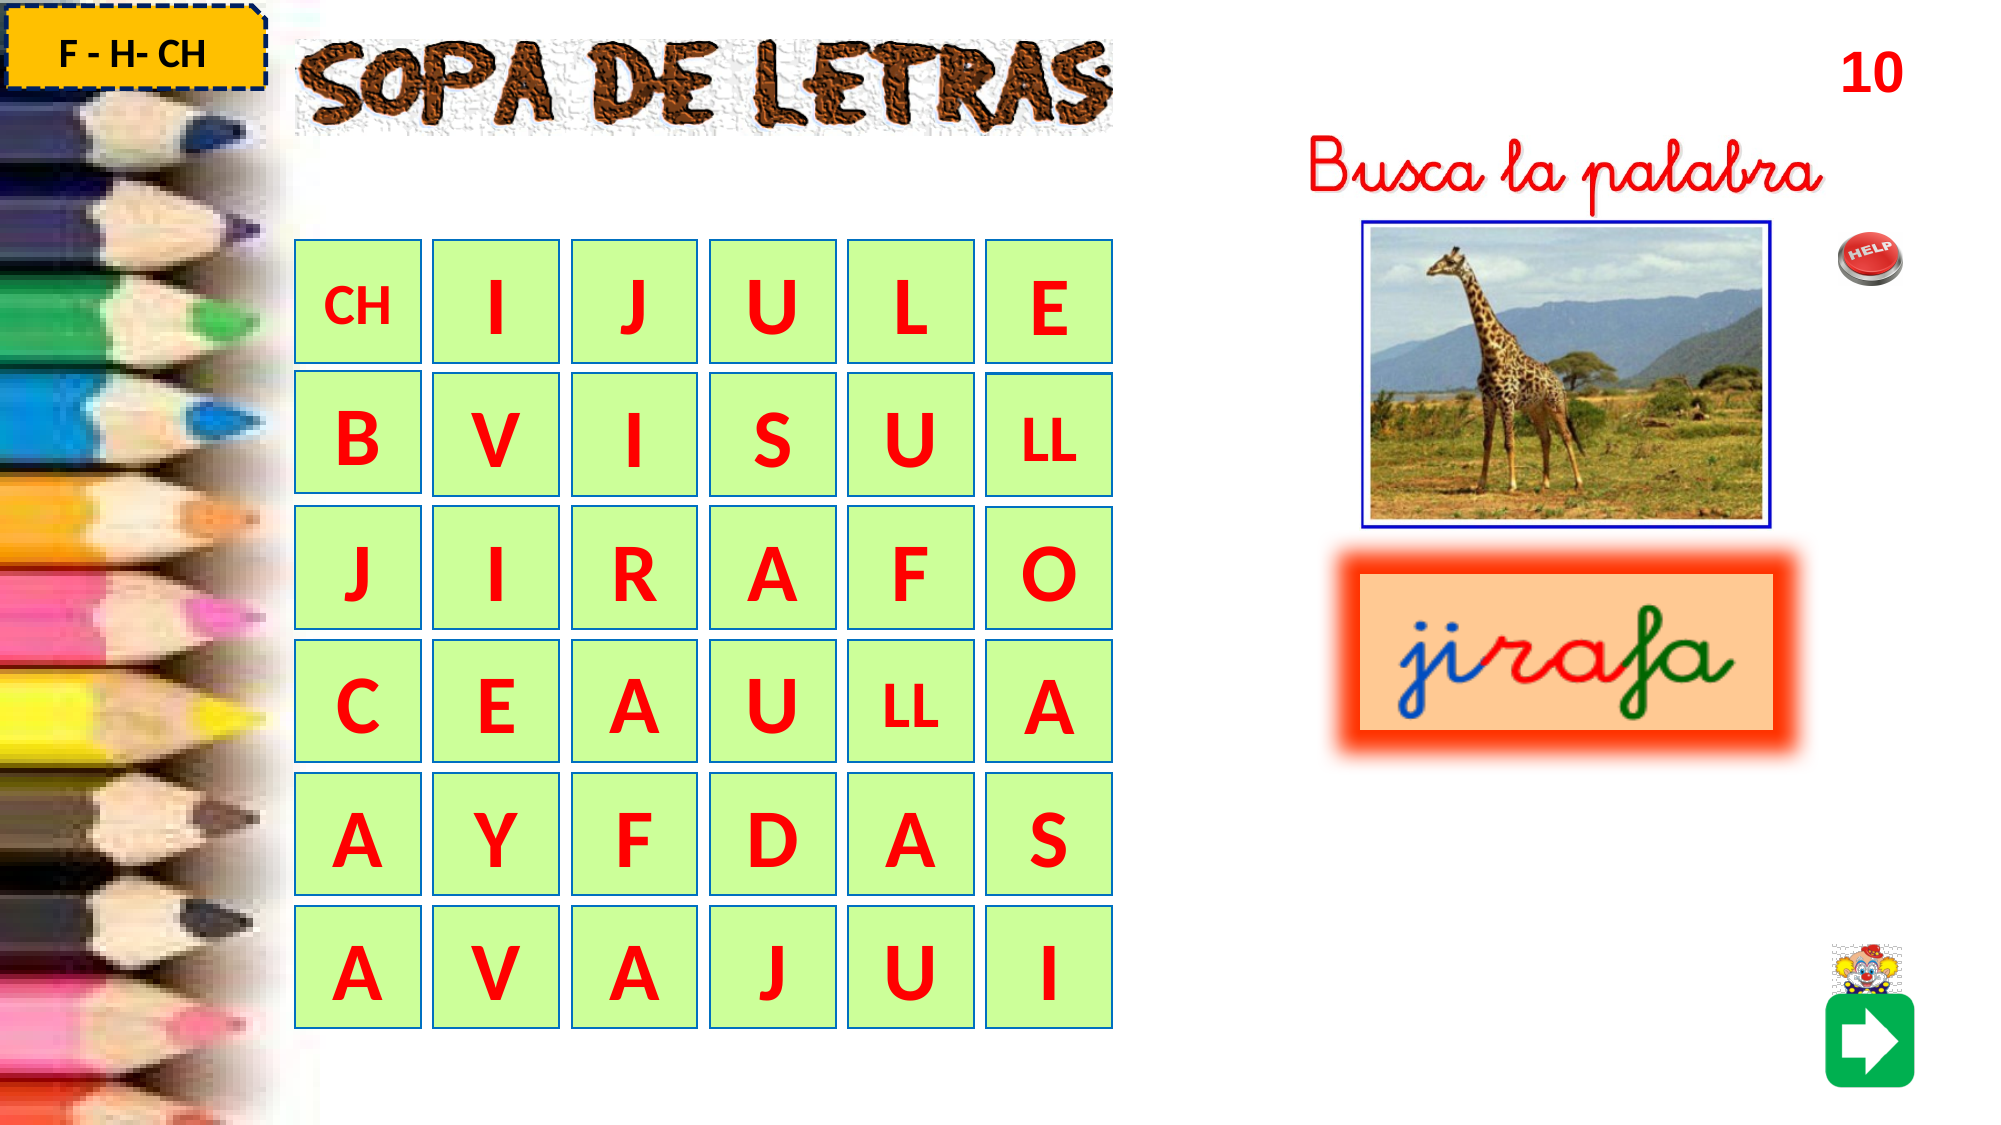

F - H- CH
10
CH
I
J
U
L
E
B
V
I
S
U
LL
J
I
R
A
F
O
C
E
A
U
LL
A
A
Y
F
D
A
S
A
V
A
J
U
I